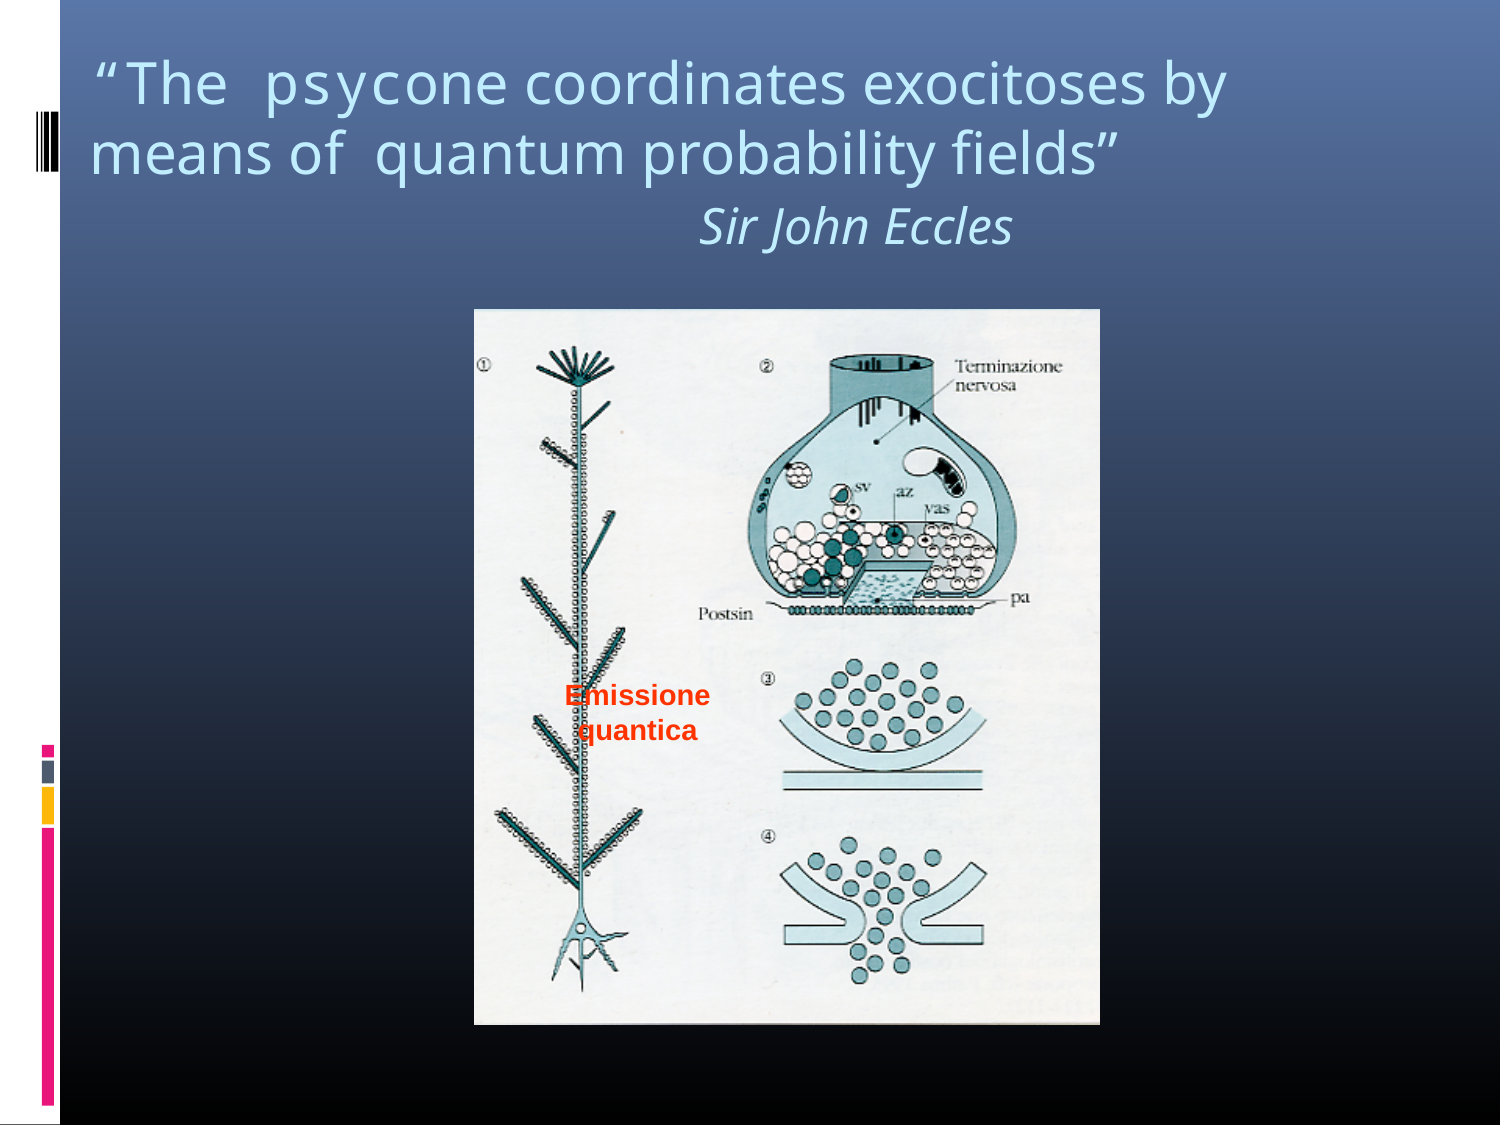

“The psycone coordinates exocitoses by means of quantum probability fields”
 Sir John Eccles
Emissione quantica